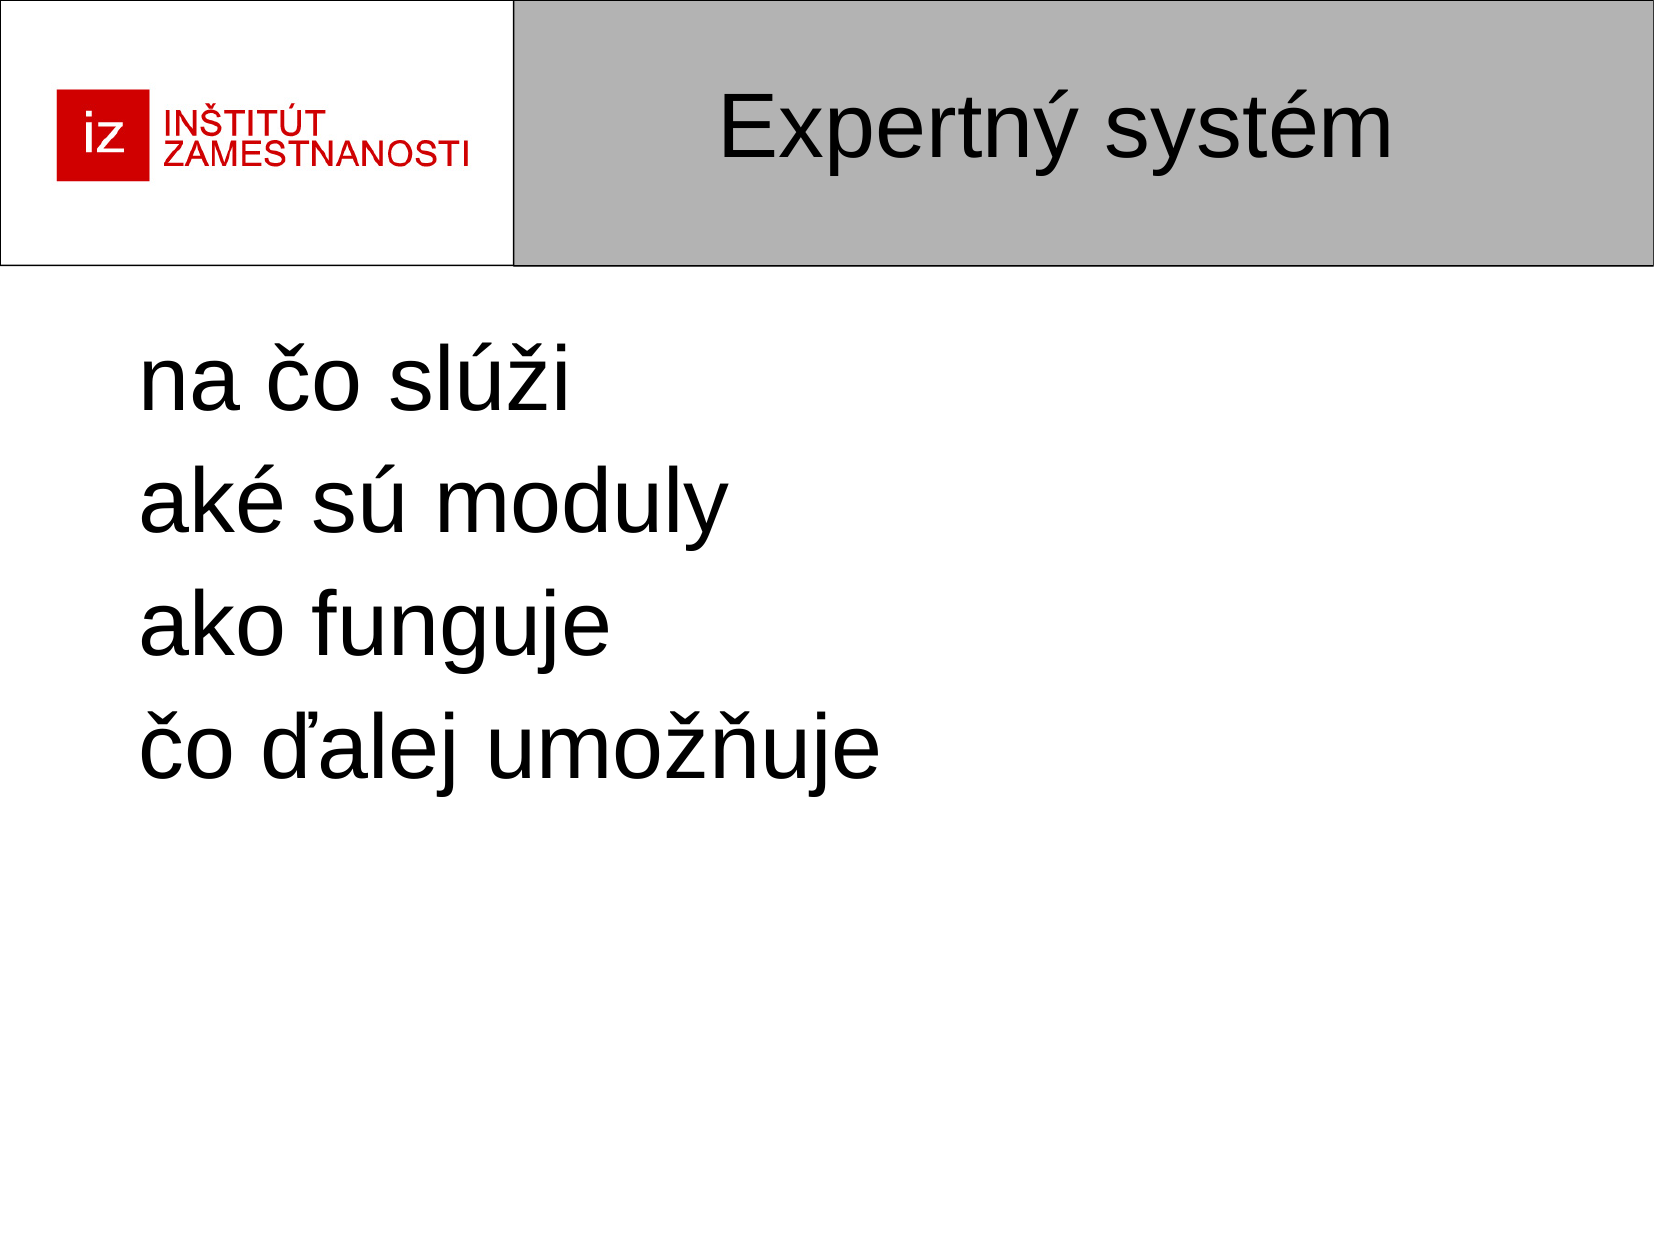

# Expertný systém
na čo slúži
aké sú moduly
ako funguje
čo ďalej umožňuje